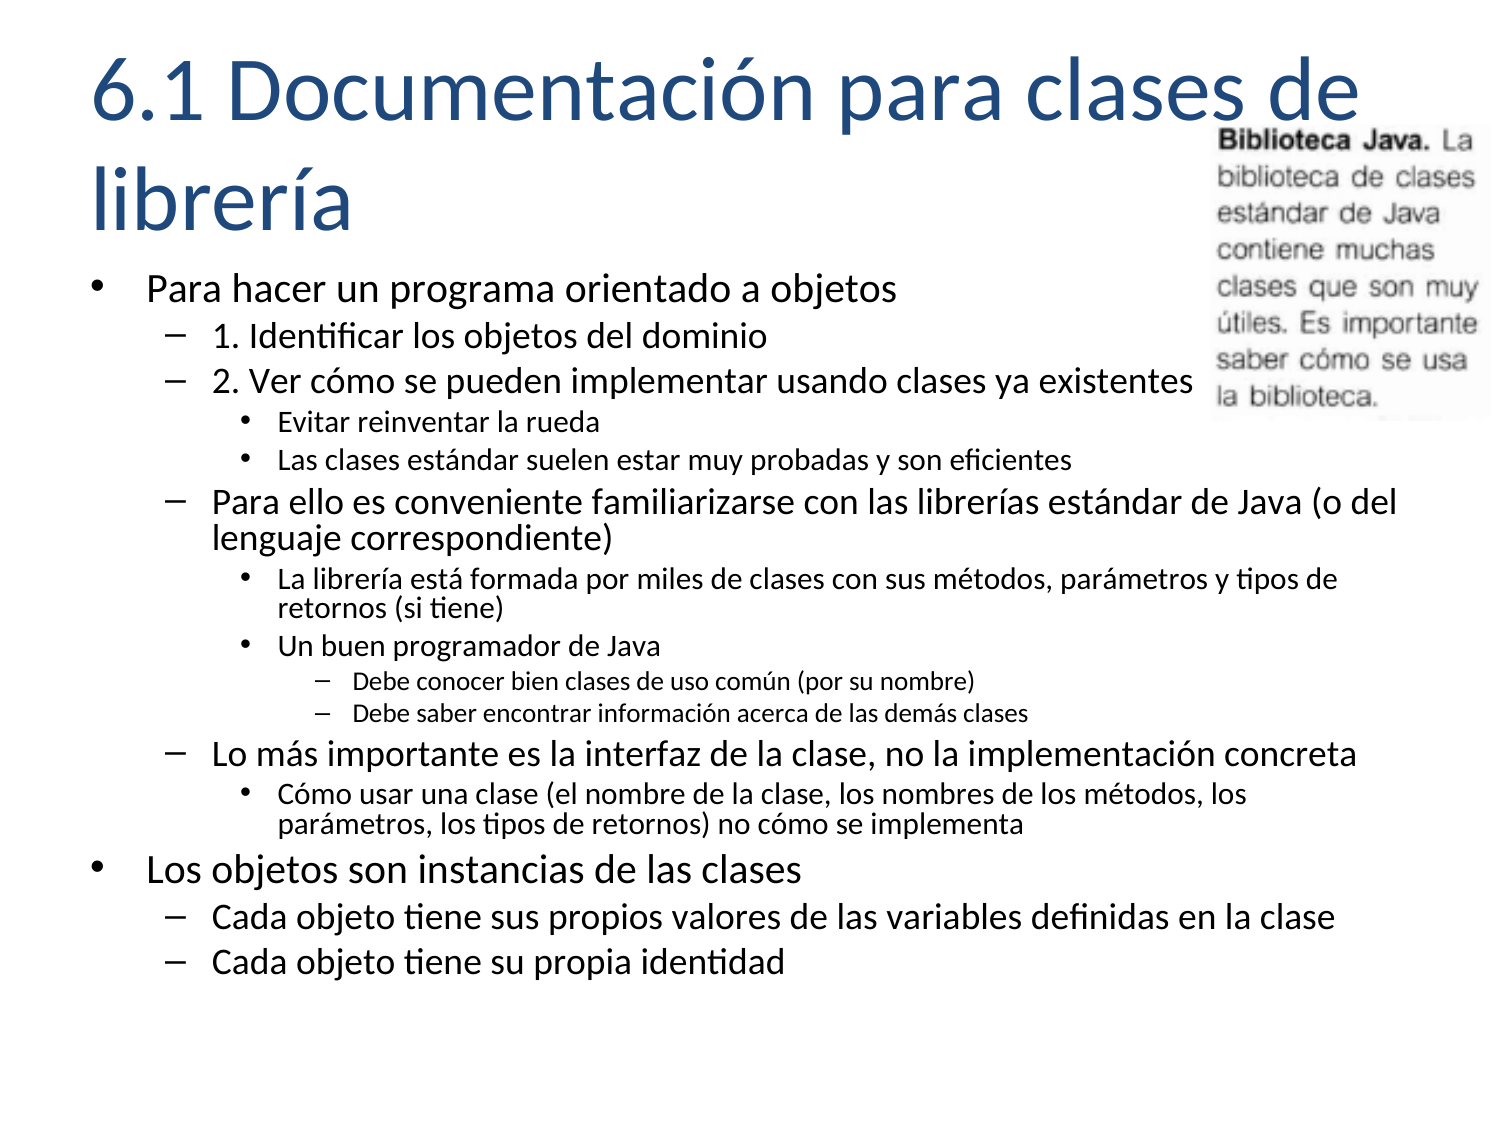

# 6.1 Documentación para clases de librería
Para hacer un programa orientado a objetos
1. Identificar los objetos del dominio
2. Ver cómo se pueden implementar usando clases ya existentes
Evitar reinventar la rueda
Las clases estándar suelen estar muy probadas y son eficientes
Para ello es conveniente familiarizarse con las librerías estándar de Java (o del lenguaje correspondiente)
La librería está formada por miles de clases con sus métodos, parámetros y tipos de retornos (si tiene)
Un buen programador de Java
Debe conocer bien clases de uso común (por su nombre)
Debe saber encontrar información acerca de las demás clases
Lo más importante es la interfaz de la clase, no la implementación concreta
Cómo usar una clase (el nombre de la clase, los nombres de los métodos, los parámetros, los tipos de retornos) no cómo se implementa
Los objetos son instancias de las clases
Cada objeto tiene sus propios valores de las variables definidas en la clase
Cada objeto tiene su propia identidad